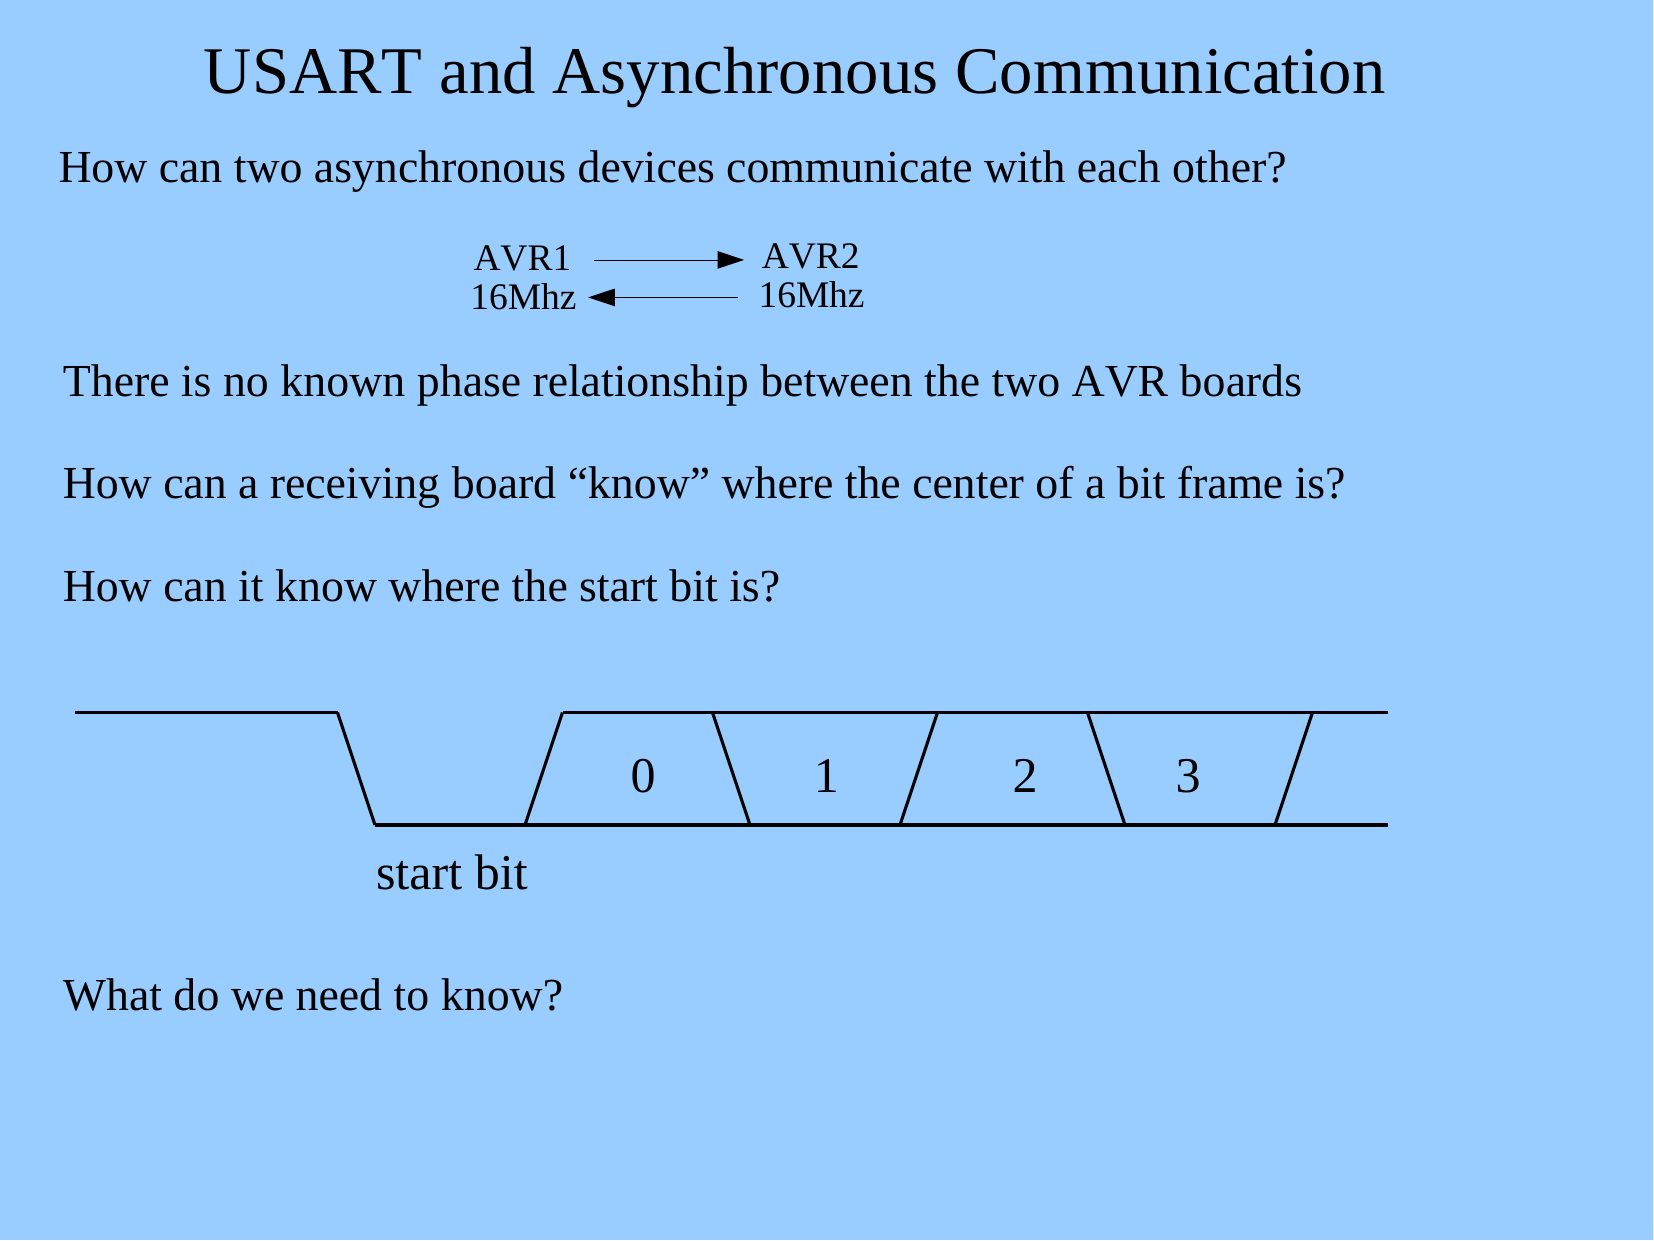

USART and Asynchronous Communication
How can two asynchronous devices communicate with each other?
AVR2
AVR1
16Mhz
16Mhz
There is no known phase relationship between the two AVR boards
How can a receiving board “know” where the center of a bit frame is?
How can it know where the start bit is?
What do we need to know?
0
1
2
3
start bit